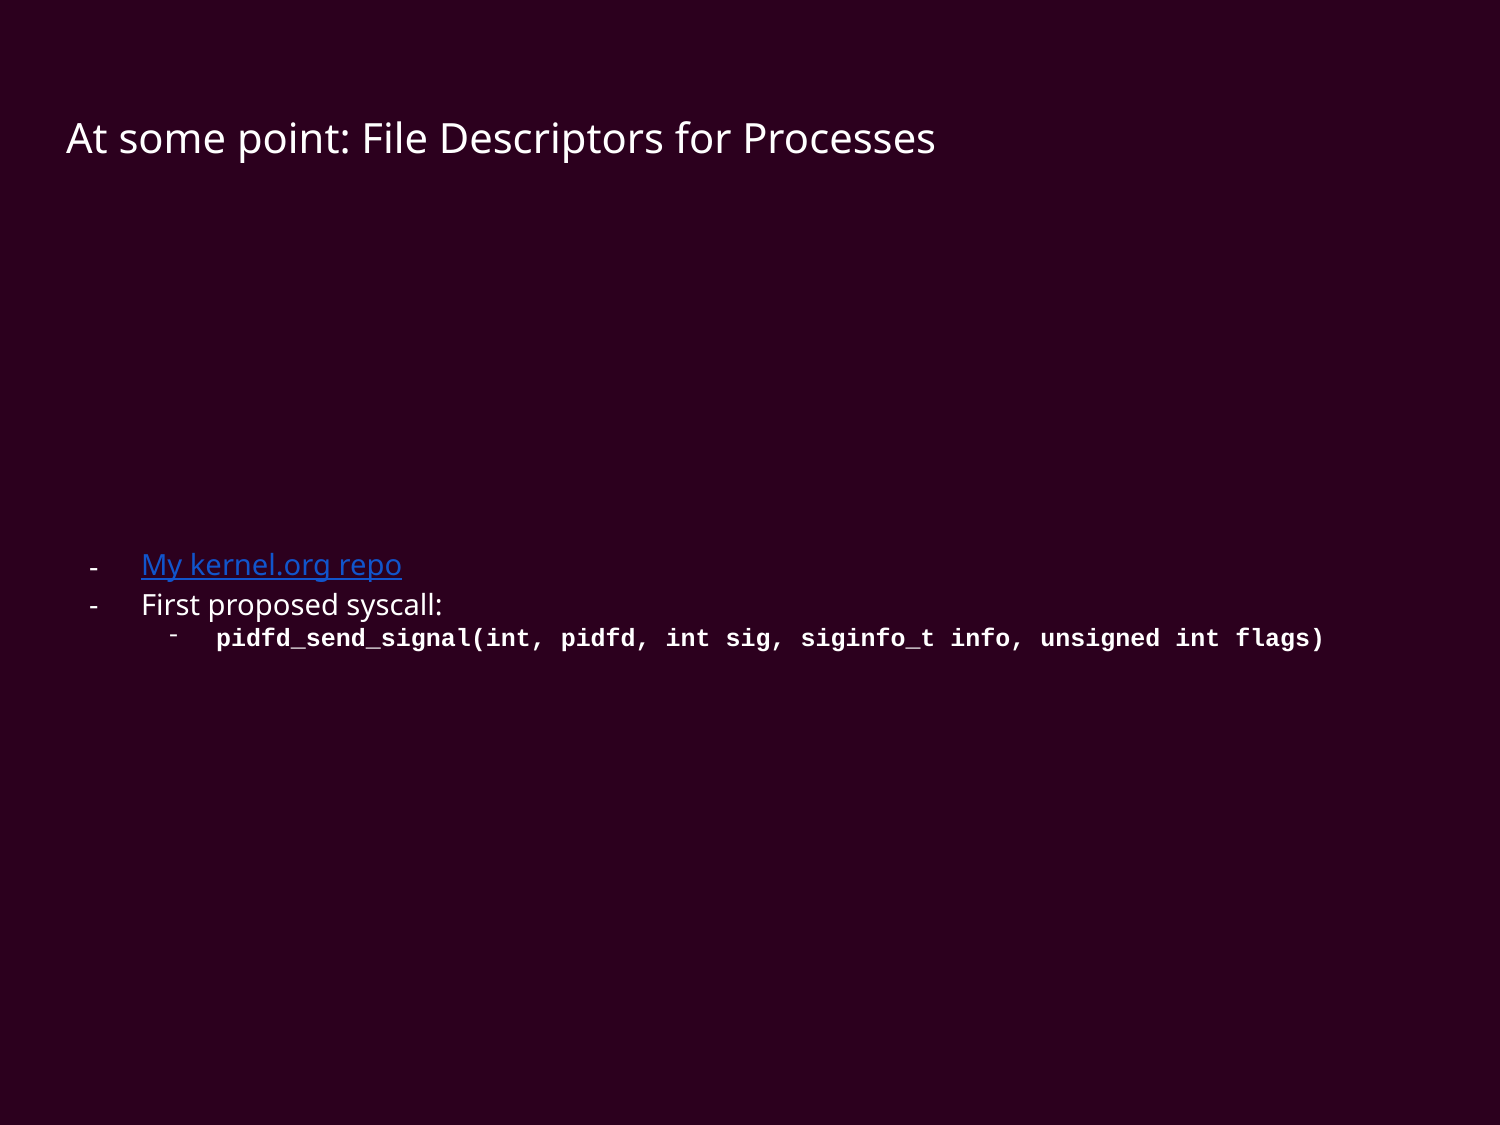

At some point: File Descriptors for Processes
My kernel.org repo
First proposed syscall:
pidfd_send_signal(int, pidfd, int sig, siginfo_t info, unsigned int flags)